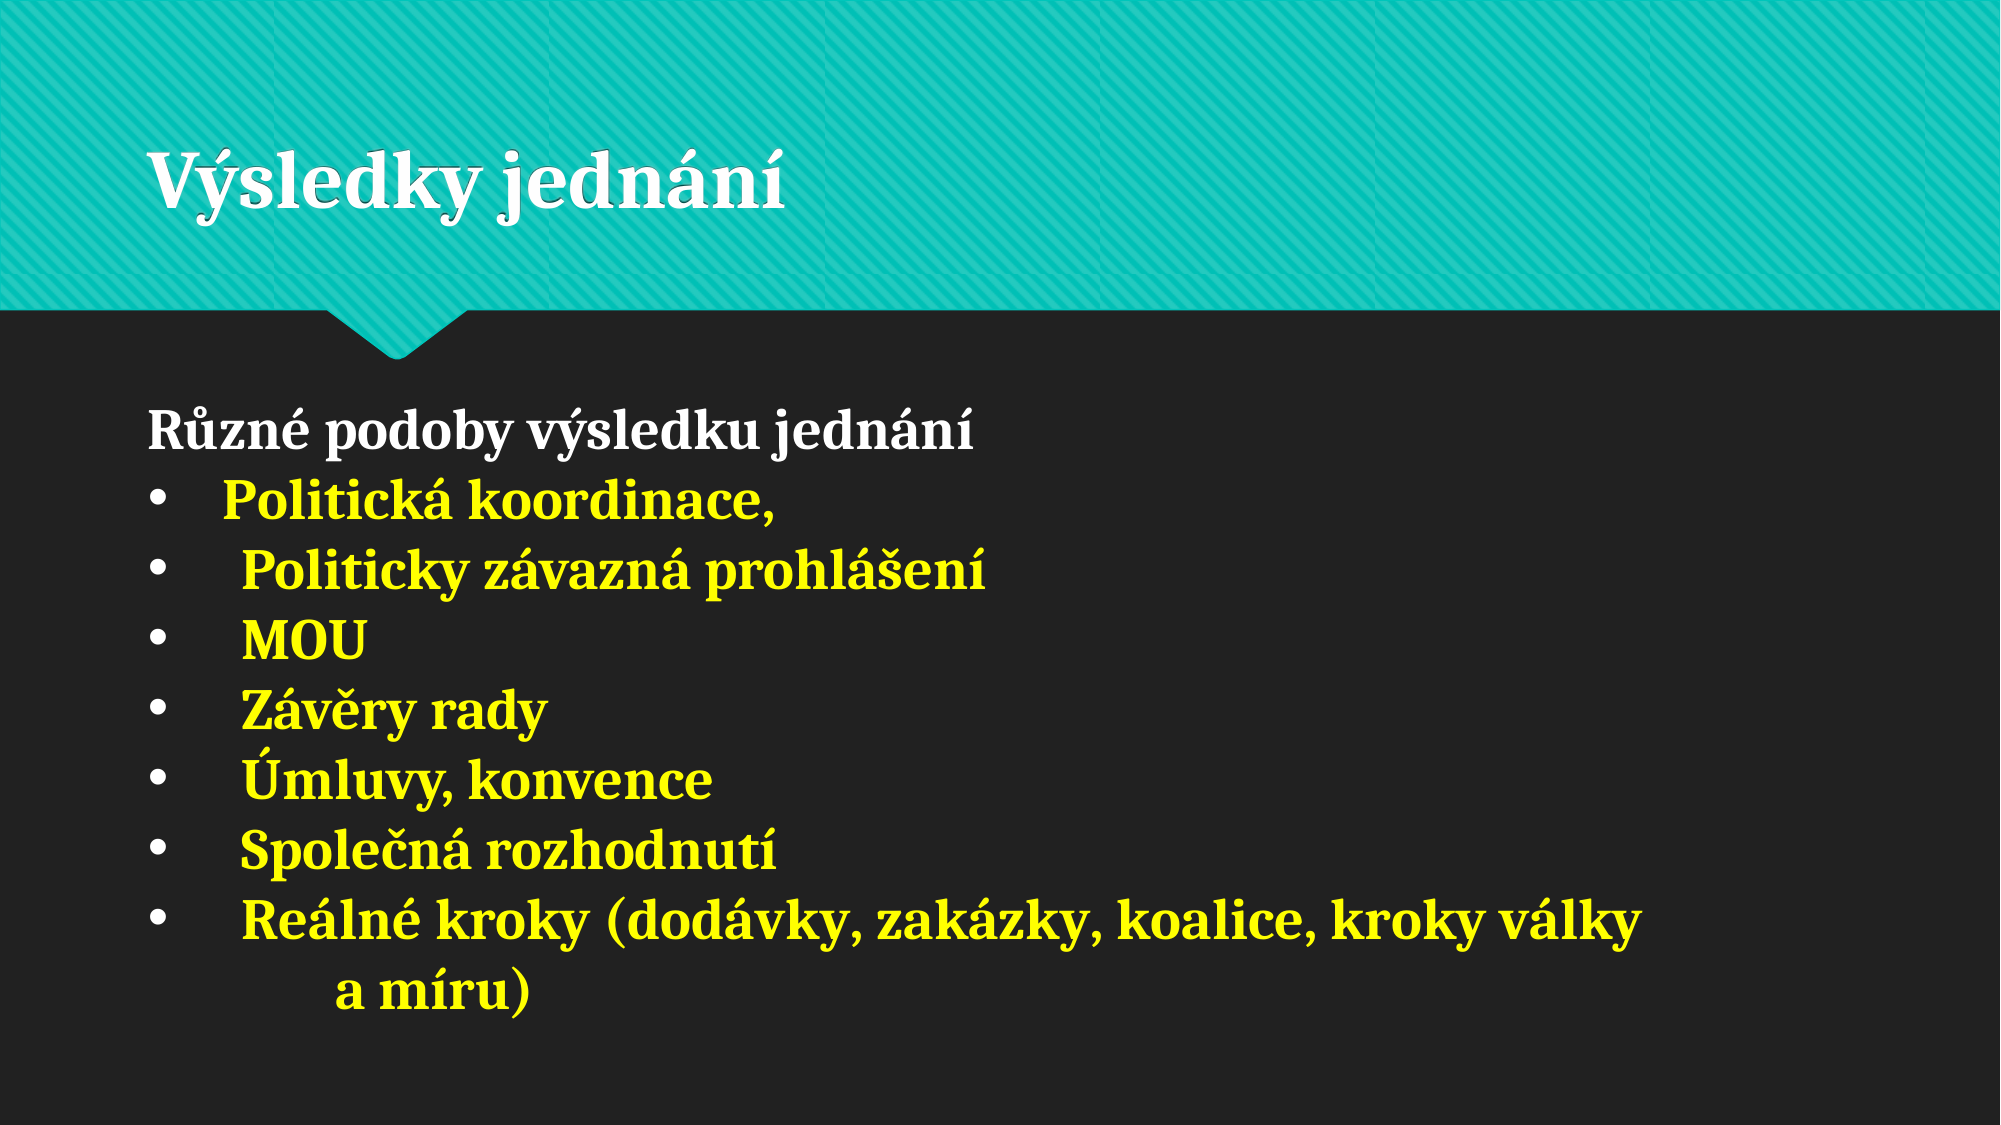

# Výsledky jednání
Různé podoby výsledku jednání
Politická koordinace,
Politicky závazná prohlášení
MOU
Závěry rady
Úmluvy, konvence
Společná rozhodnutí
Reálné kroky (dodávky, zakázky, koalice, kroky války a míru)